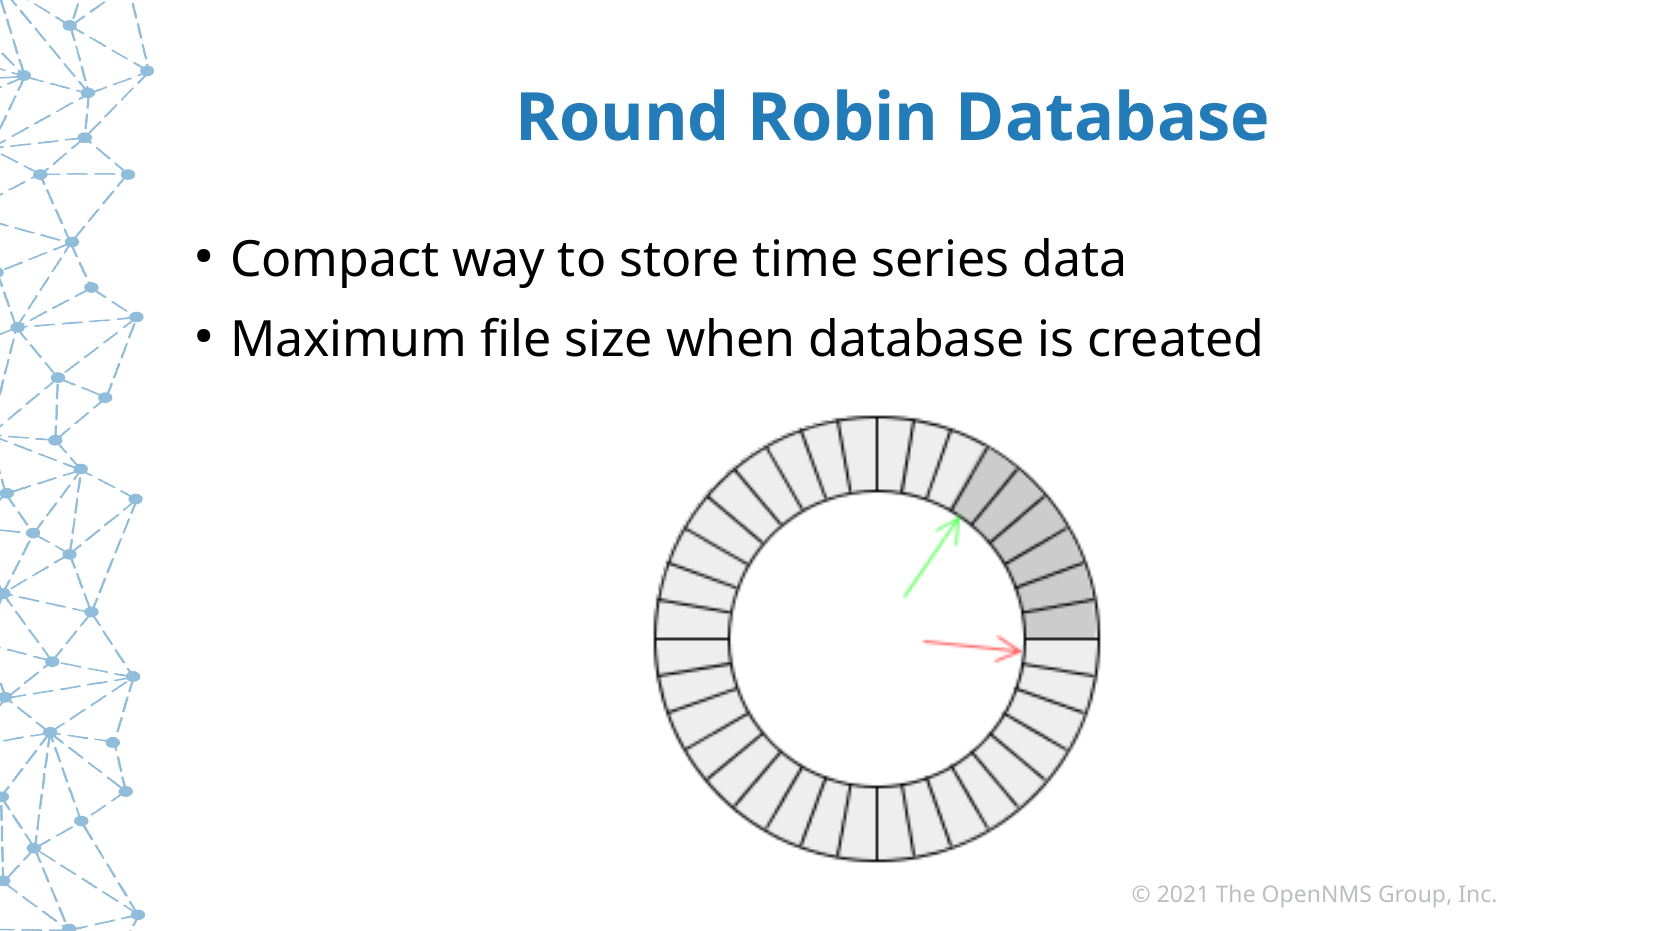

# Round Robin Database
Compact way to store time series data
Maximum file size when database is created